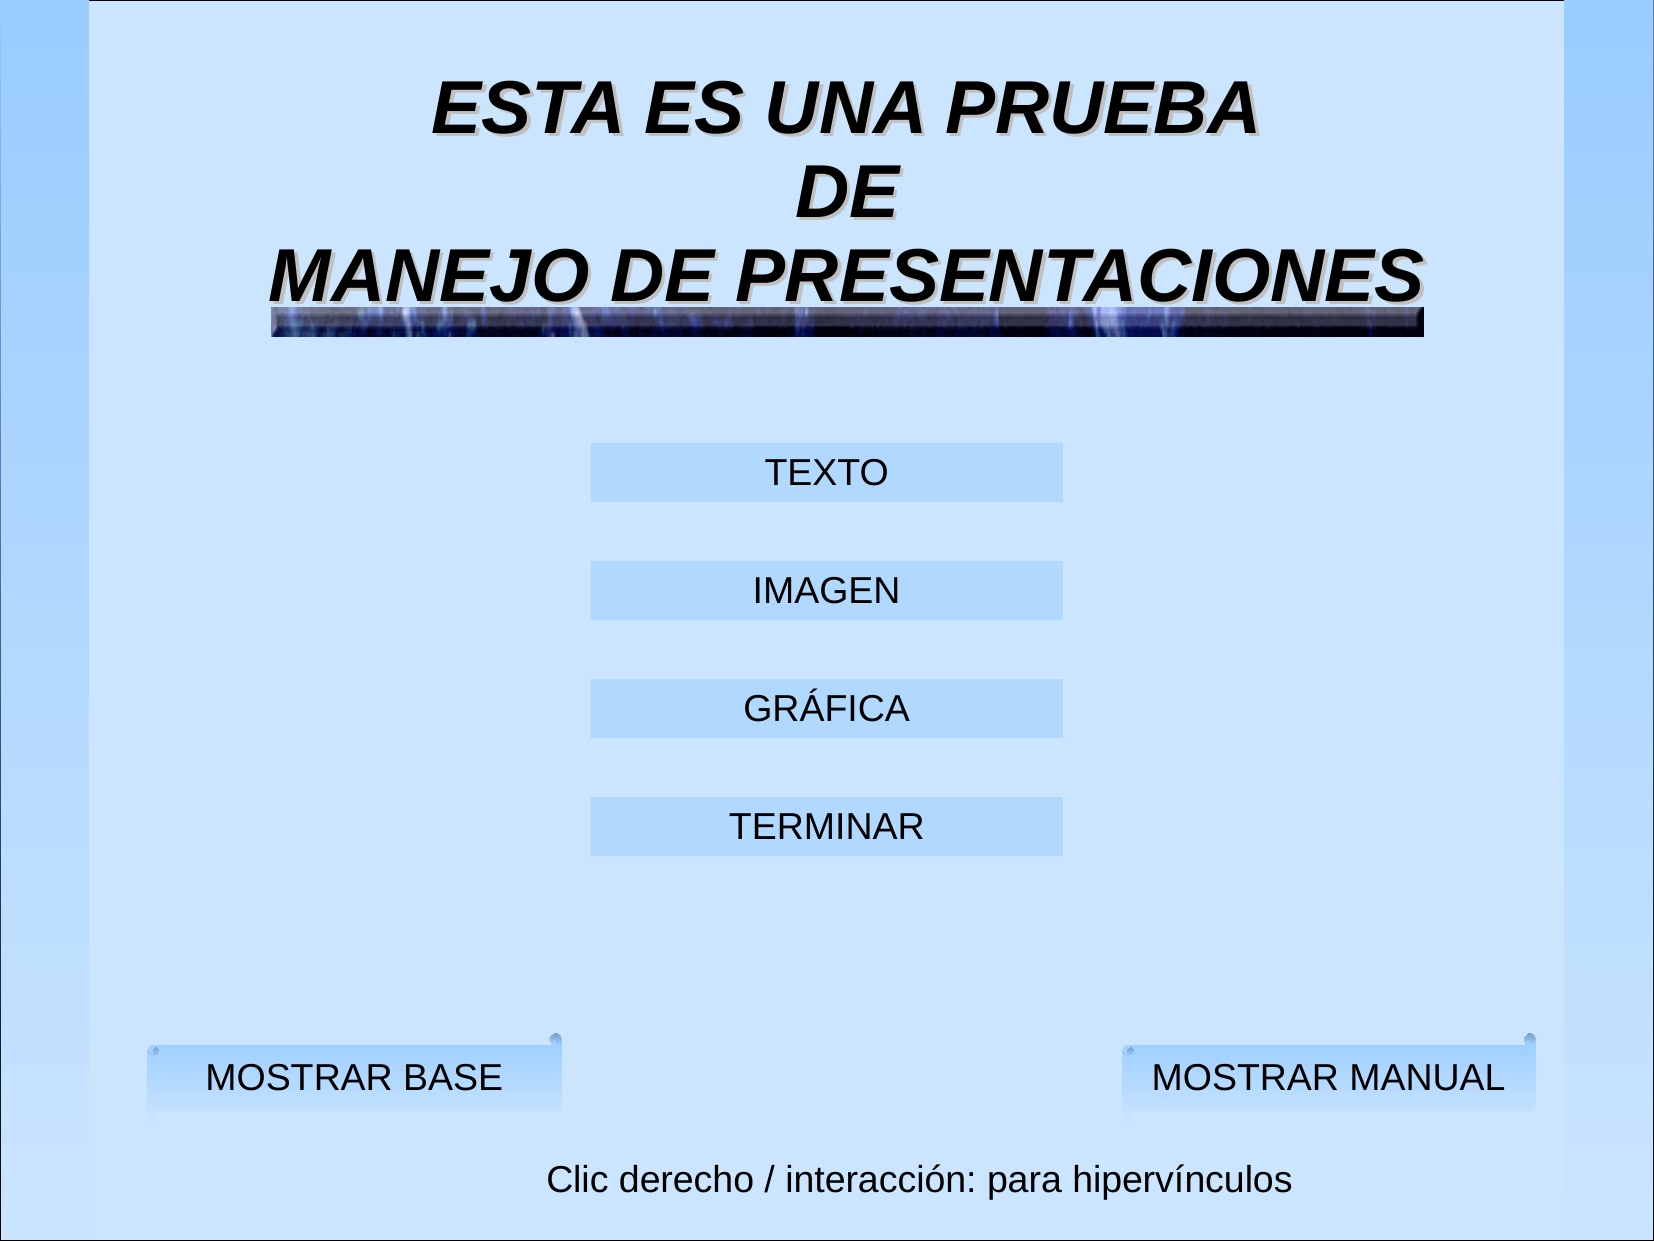

ESTA ES UNA PRUEBA
DE
MANEJO DE PRESENTACIONES
TEXTO
IMAGEN
GRÁFICA
TERMINAR
MOSTRAR BASE
MOSTRAR MANUAL
Clic derecho / interacción: para hipervínculos